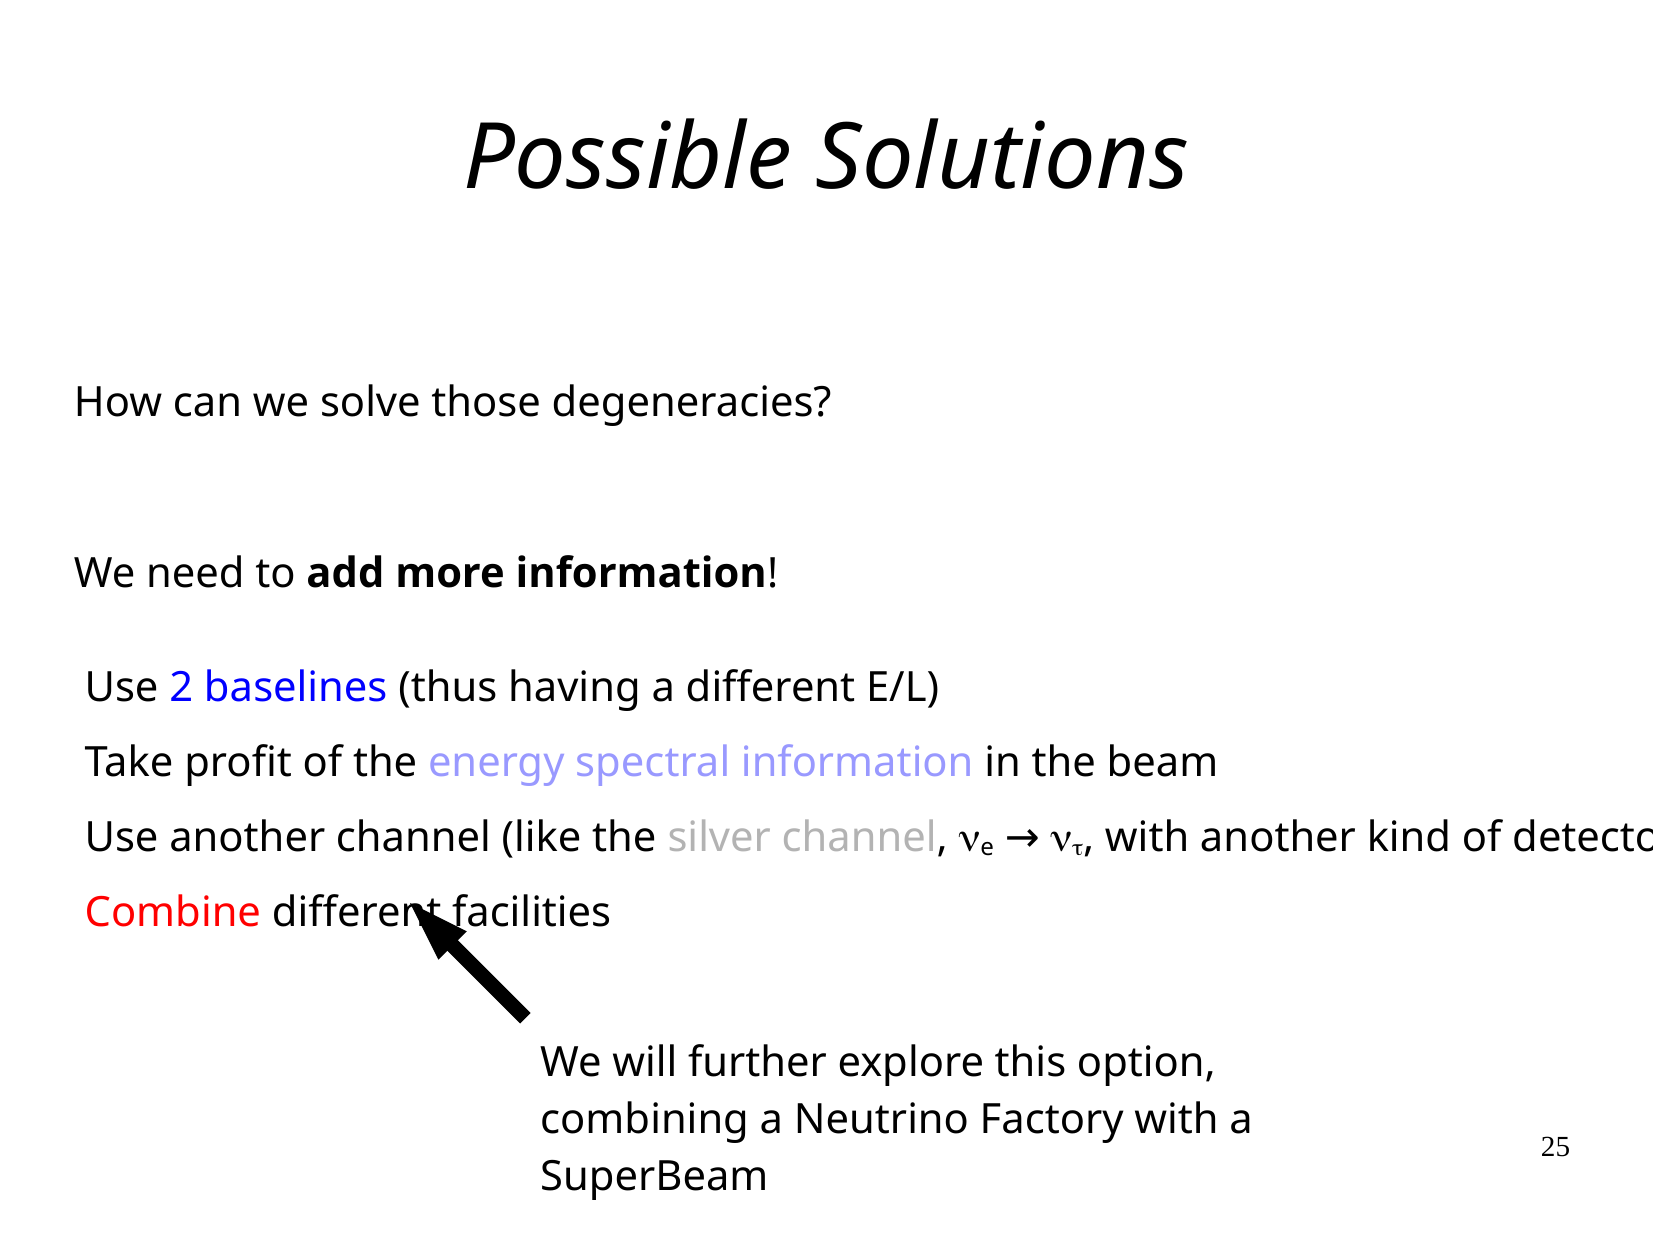

# Possible Solutions
How can we solve those degeneracies?
We need to add more information!
 Use 2 baselines (thus having a different E/L)
 Take profit of the energy spectral information in the beam
 Use another channel (like the silver channel, ne → nt, with another kind of detector)
 Combine different facilities
We will further explore this option, combining a Neutrino Factory with a SuperBeam
25